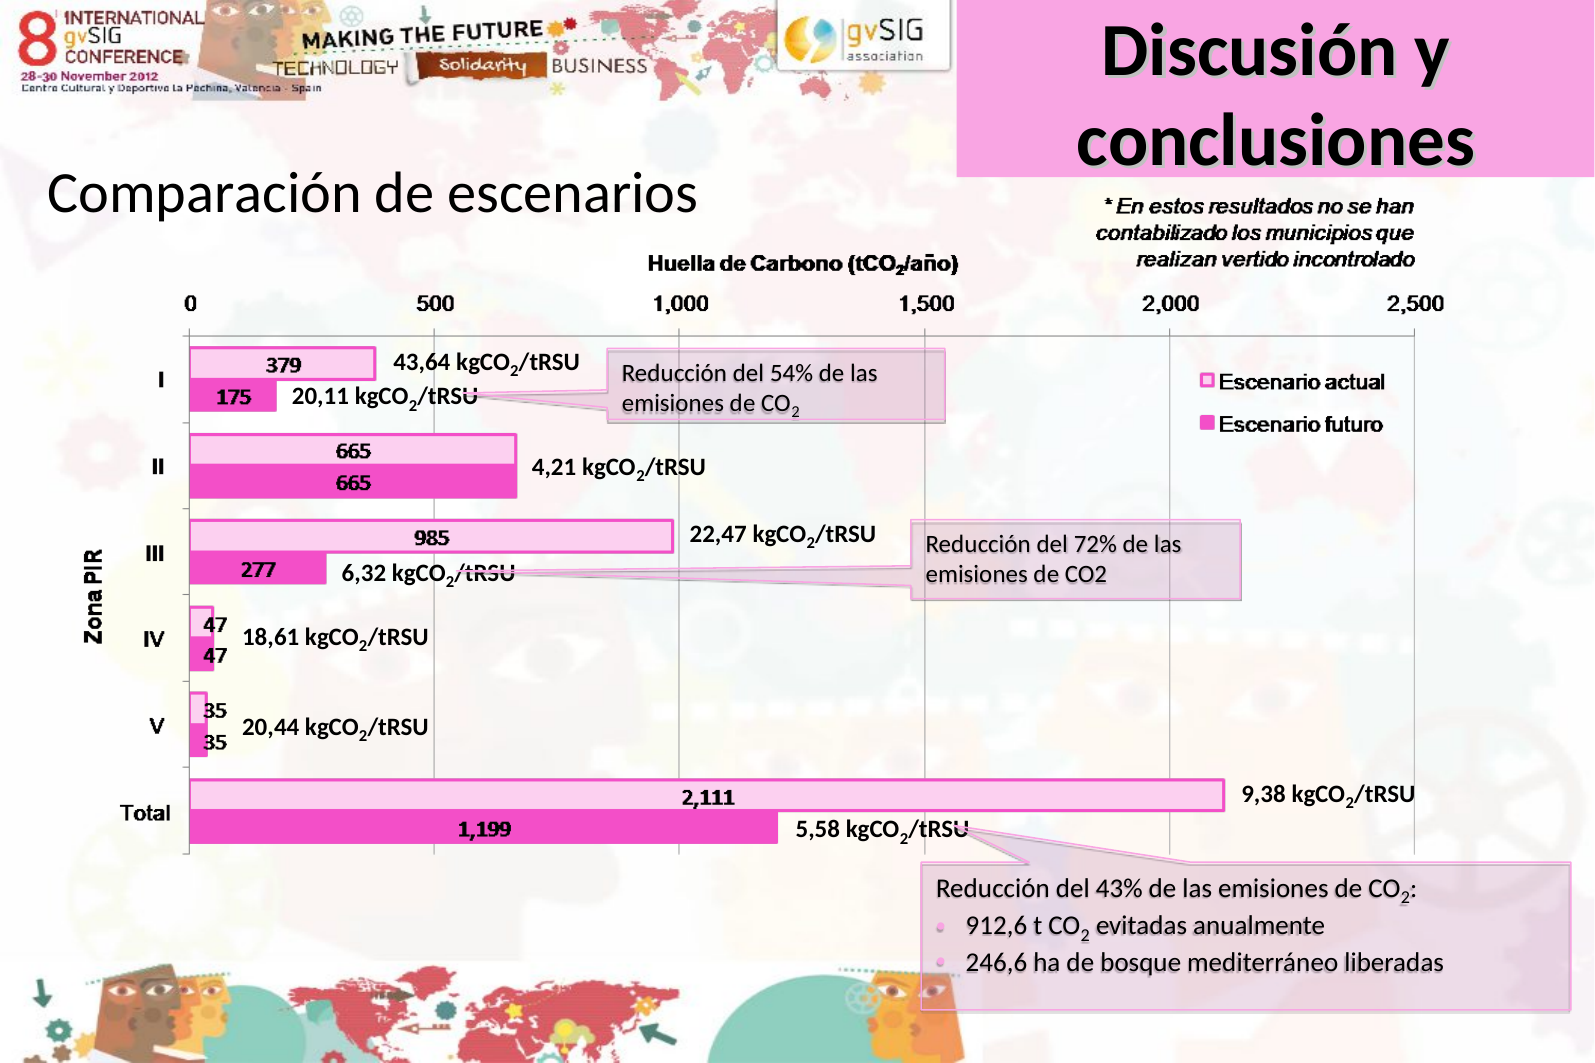

Discusión y conclusiones
# Comparación de escenarios
43,64 kgCO2/tRSU
Reducción del 54% de las emisiones de CO2
20,11 kgCO2/tRSU
4,21 kgCO2/tRSU
22,47 kgCO2/tRSU
Reducción del 72% de las emisiones de CO2
6,32 kgCO2/tRSU
18,61 kgCO2/tRSU
20,44 kgCO2/tRSU
9,38 kgCO2/tRSU
5,58 kgCO2/tRSU
Reducción del 43% de las emisiones de CO2:
912,6 t CO2 evitadas anualmente
246,6 ha de bosque mediterráneo liberadas